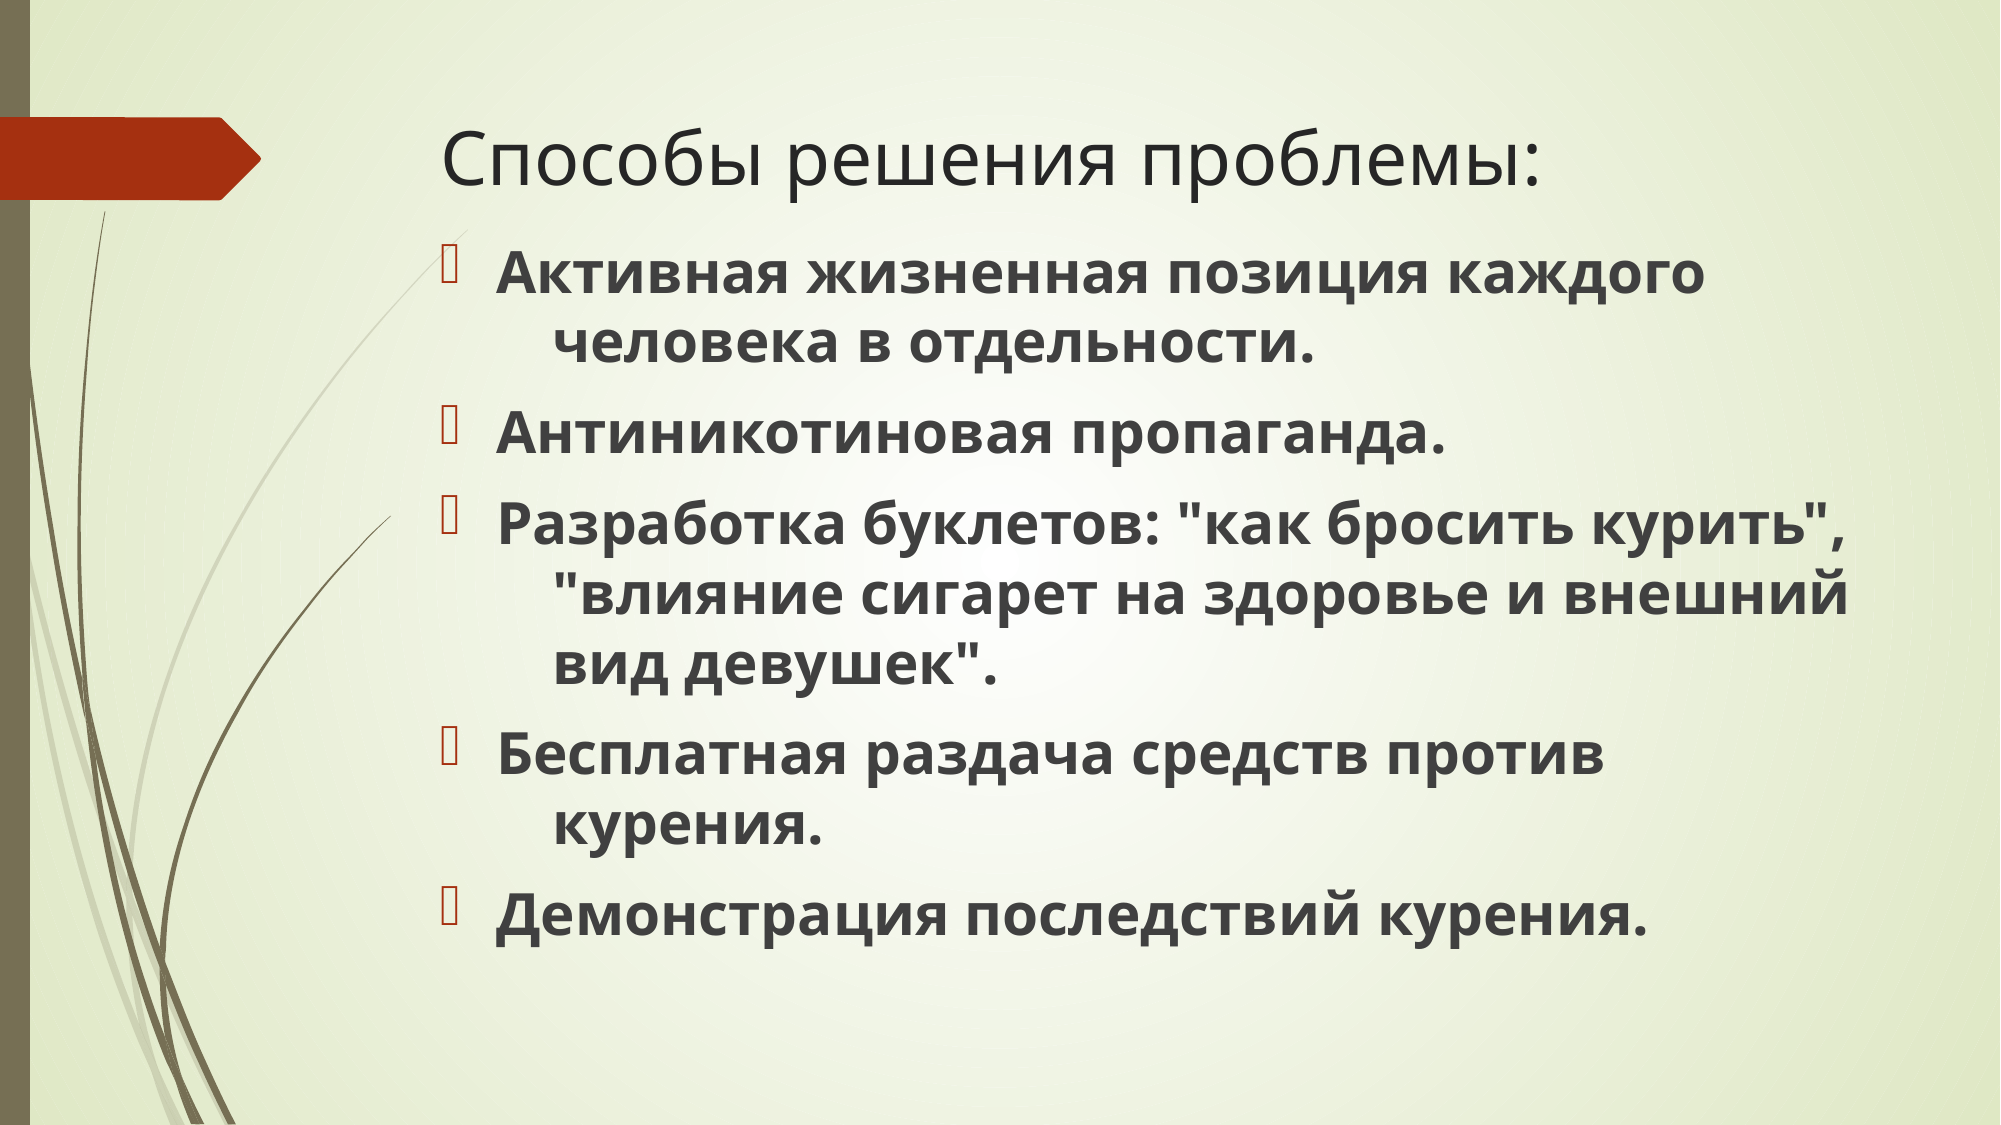

# Способы решения проблемы:
Активная жизненная позиция каждого человека в отдельности.
Антиникотиновая пропаганда.
Разработка буклетов: "как бросить курить", "влияние сигарет на здоровье и внешний вид девушек".
Бесплатная раздача средств против курения.
Демонстрация последствий курения.